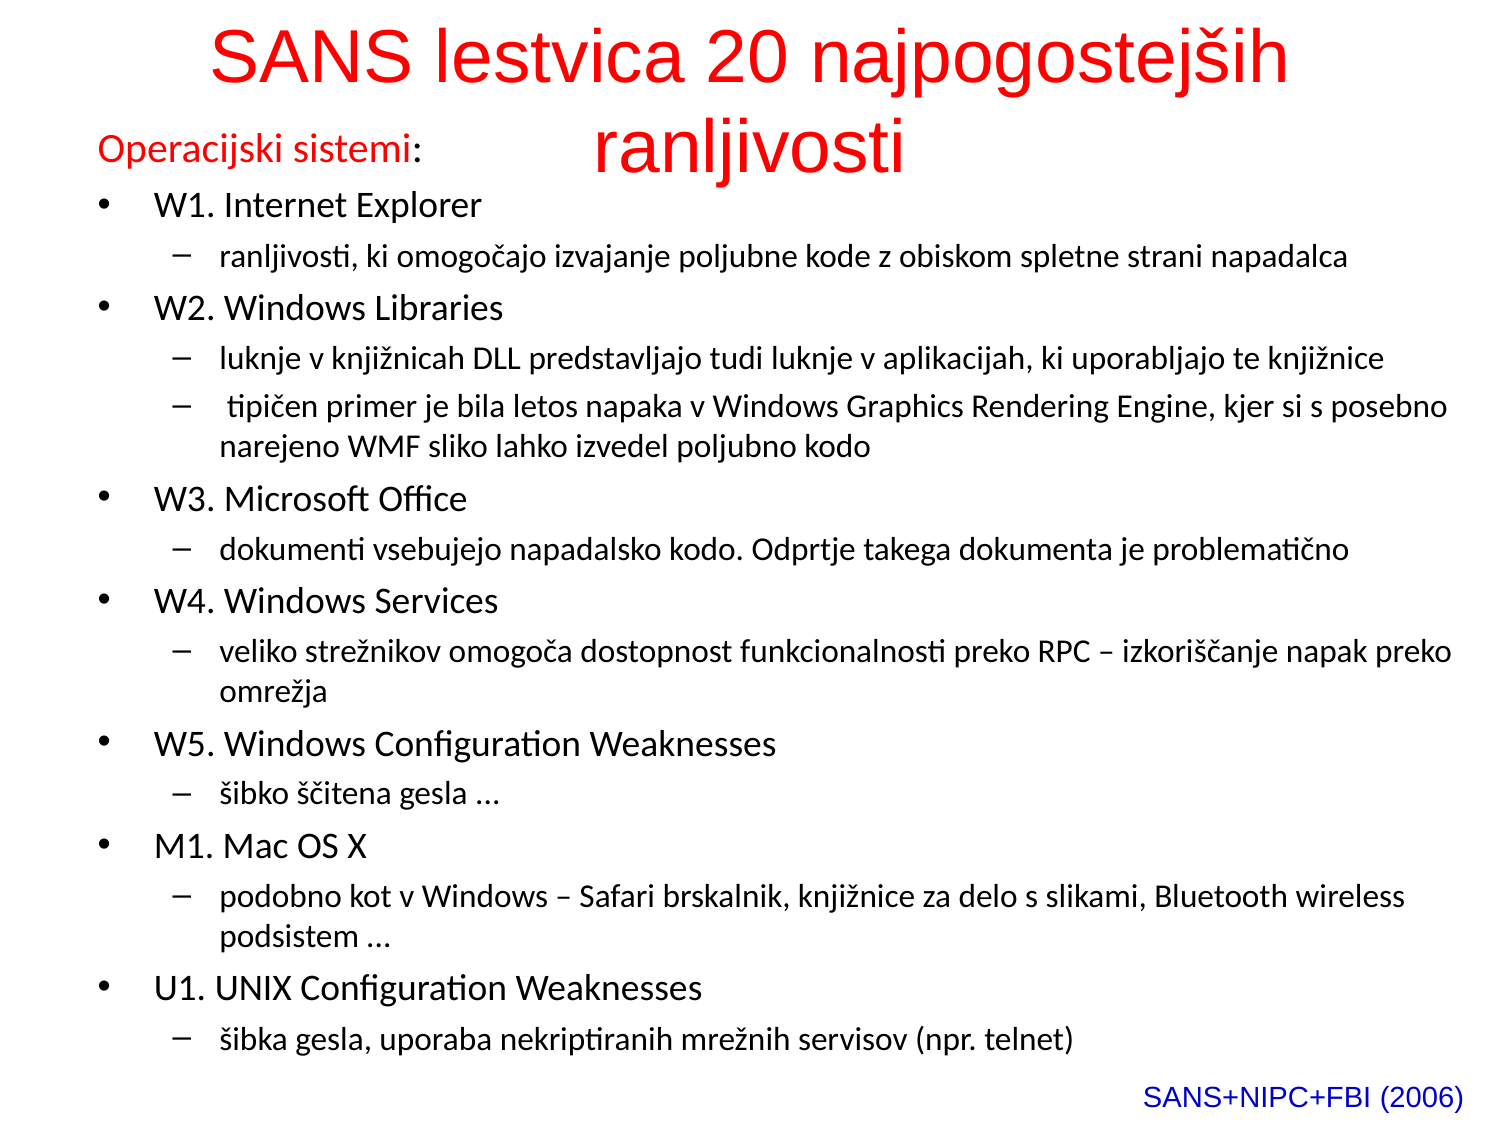

# SANS lestvica 20 najpogostejših ranljivosti
Operacijski sistemi:
W1. Internet Explorer
ranljivosti, ki omogočajo izvajanje poljubne kode z obiskom spletne strani napadalca
W2. Windows Libraries
luknje v knjižnicah DLL predstavljajo tudi luknje v aplikacijah, ki uporabljajo te knjižnice
 tipičen primer je bila letos napaka v Windows Graphics Rendering Engine, kjer si s posebno narejeno WMF sliko lahko izvedel poljubno kodo
W3. Microsoft Office
dokumenti vsebujejo napadalsko kodo. Odprtje takega dokumenta je problematično
W4. Windows Services
veliko strežnikov omogoča dostopnost funkcionalnosti preko RPC – izkoriščanje napak preko omrežja
W5. Windows Configuration Weaknesses
šibko ščitena gesla ...
M1. Mac OS X
podobno kot v Windows – Safari brskalnik, knjižnice za delo s slikami, Bluetooth wireless podsistem ...
U1. UNIX Configuration Weaknesses
šibka gesla, uporaba nekriptiranih mrežnih servisov (npr. telnet)
SANS+NIPC+FBI (2006)